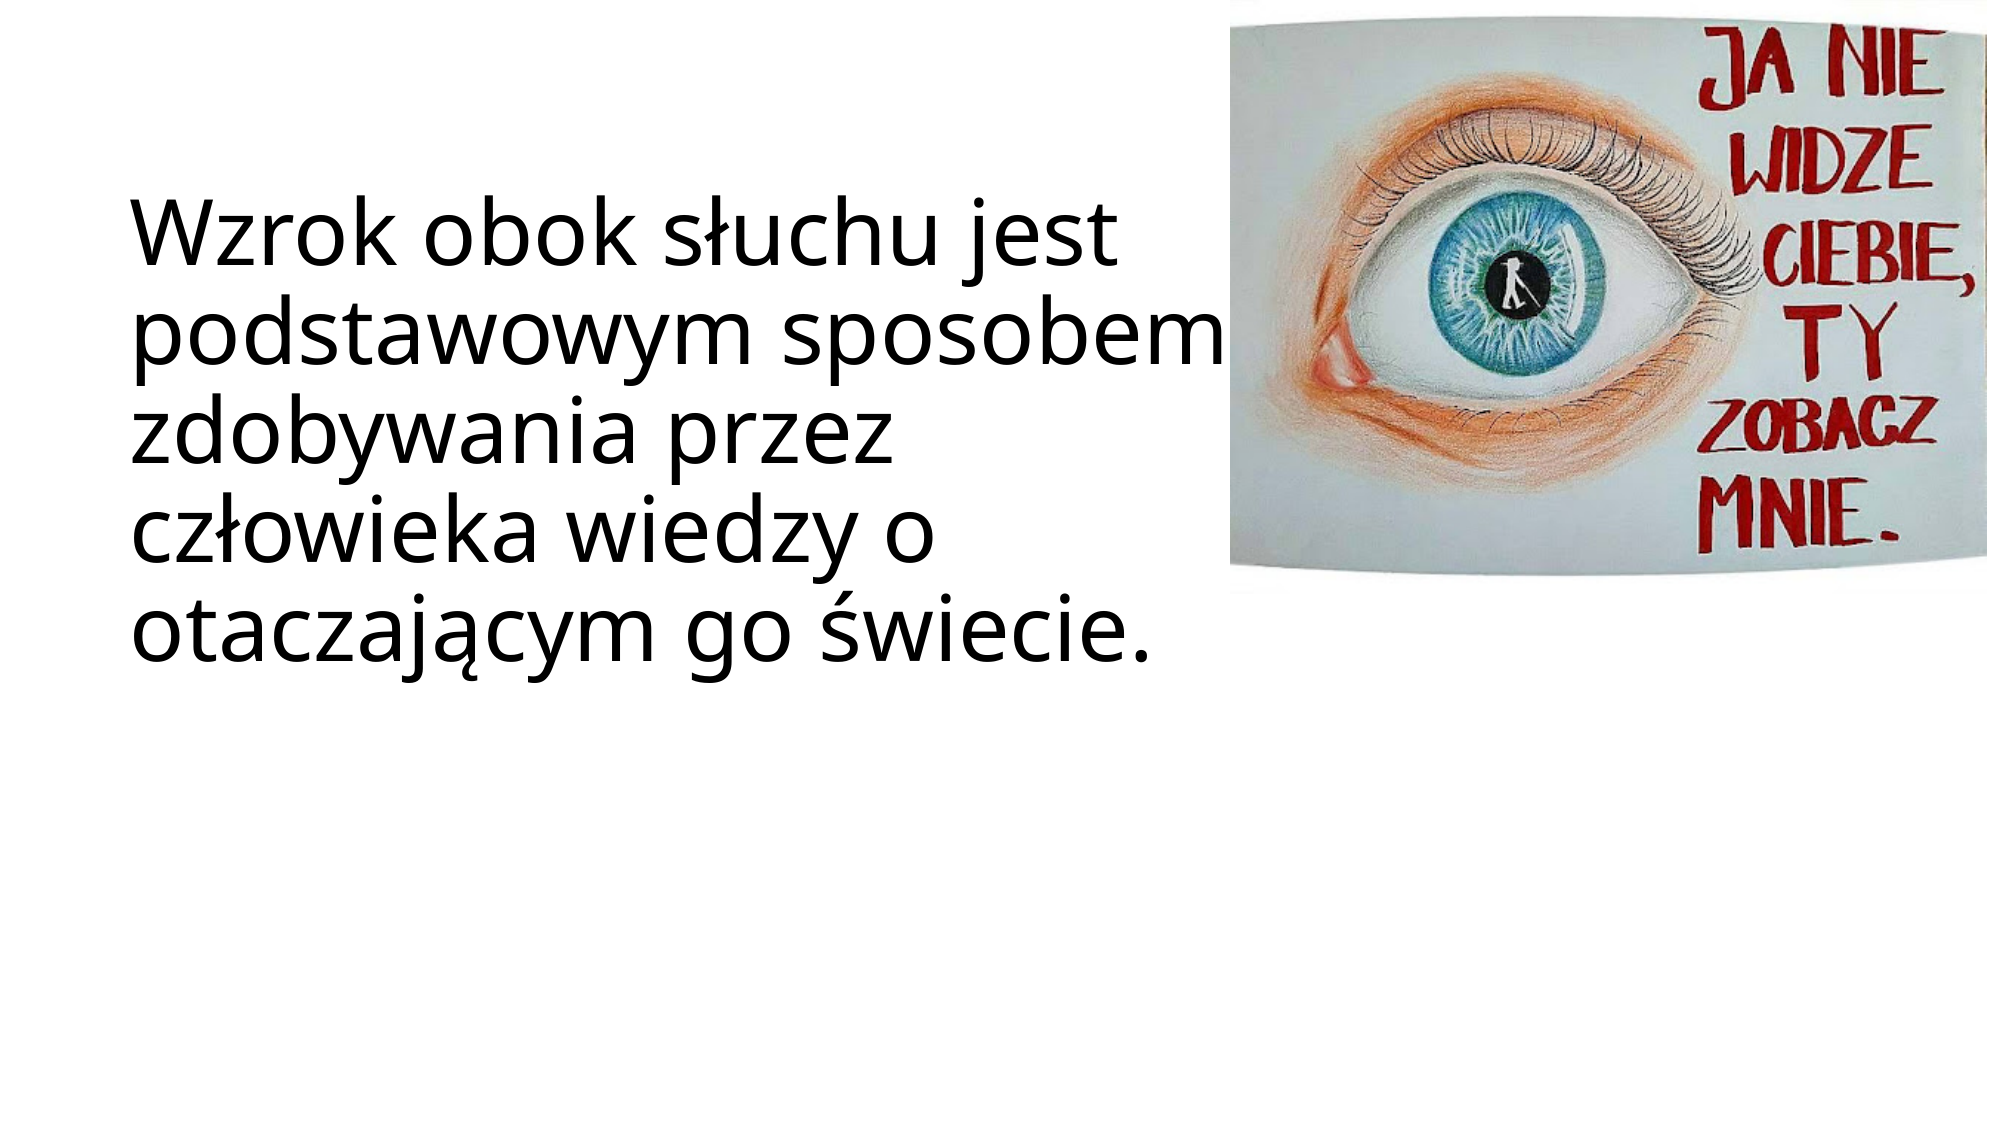

# Wzrok obok słuchu jest podstawowym sposobem zdobywania przez człowieka wiedzy o otaczającym go świecie.